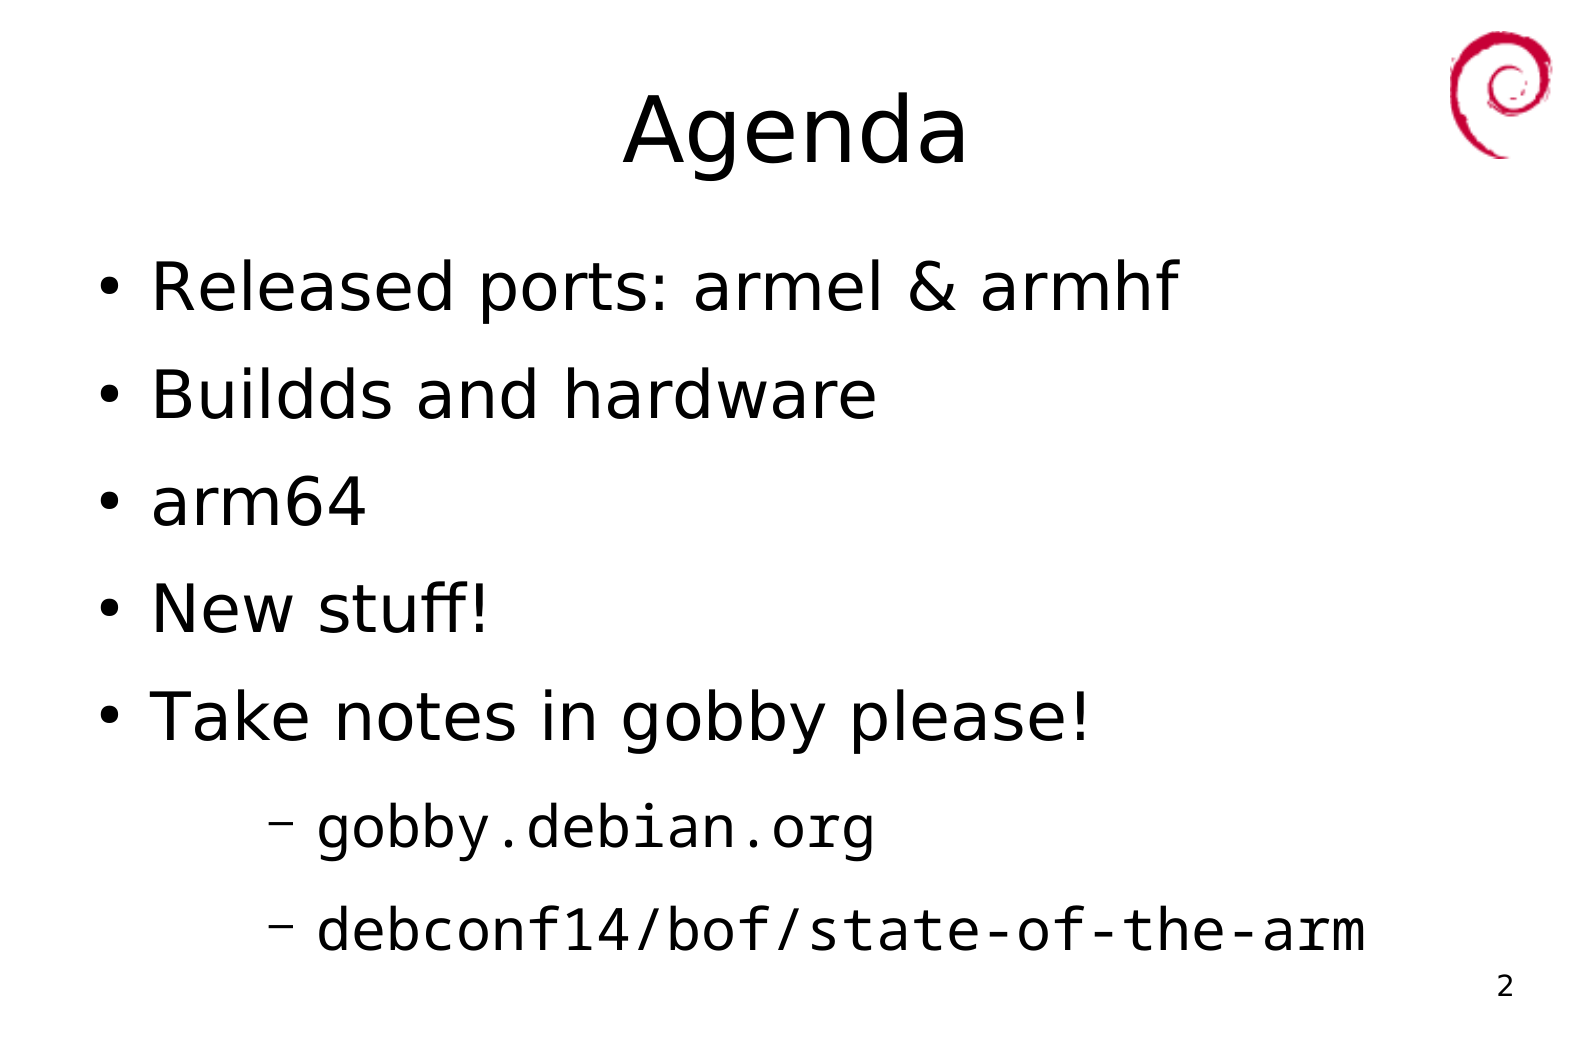

# Agenda
Released ports: armel & armhf
Buildds and hardware
arm64
New stuff!
Take notes in gobby please!
gobby.debian.org
debconf14/bof/state-of-the-arm
2